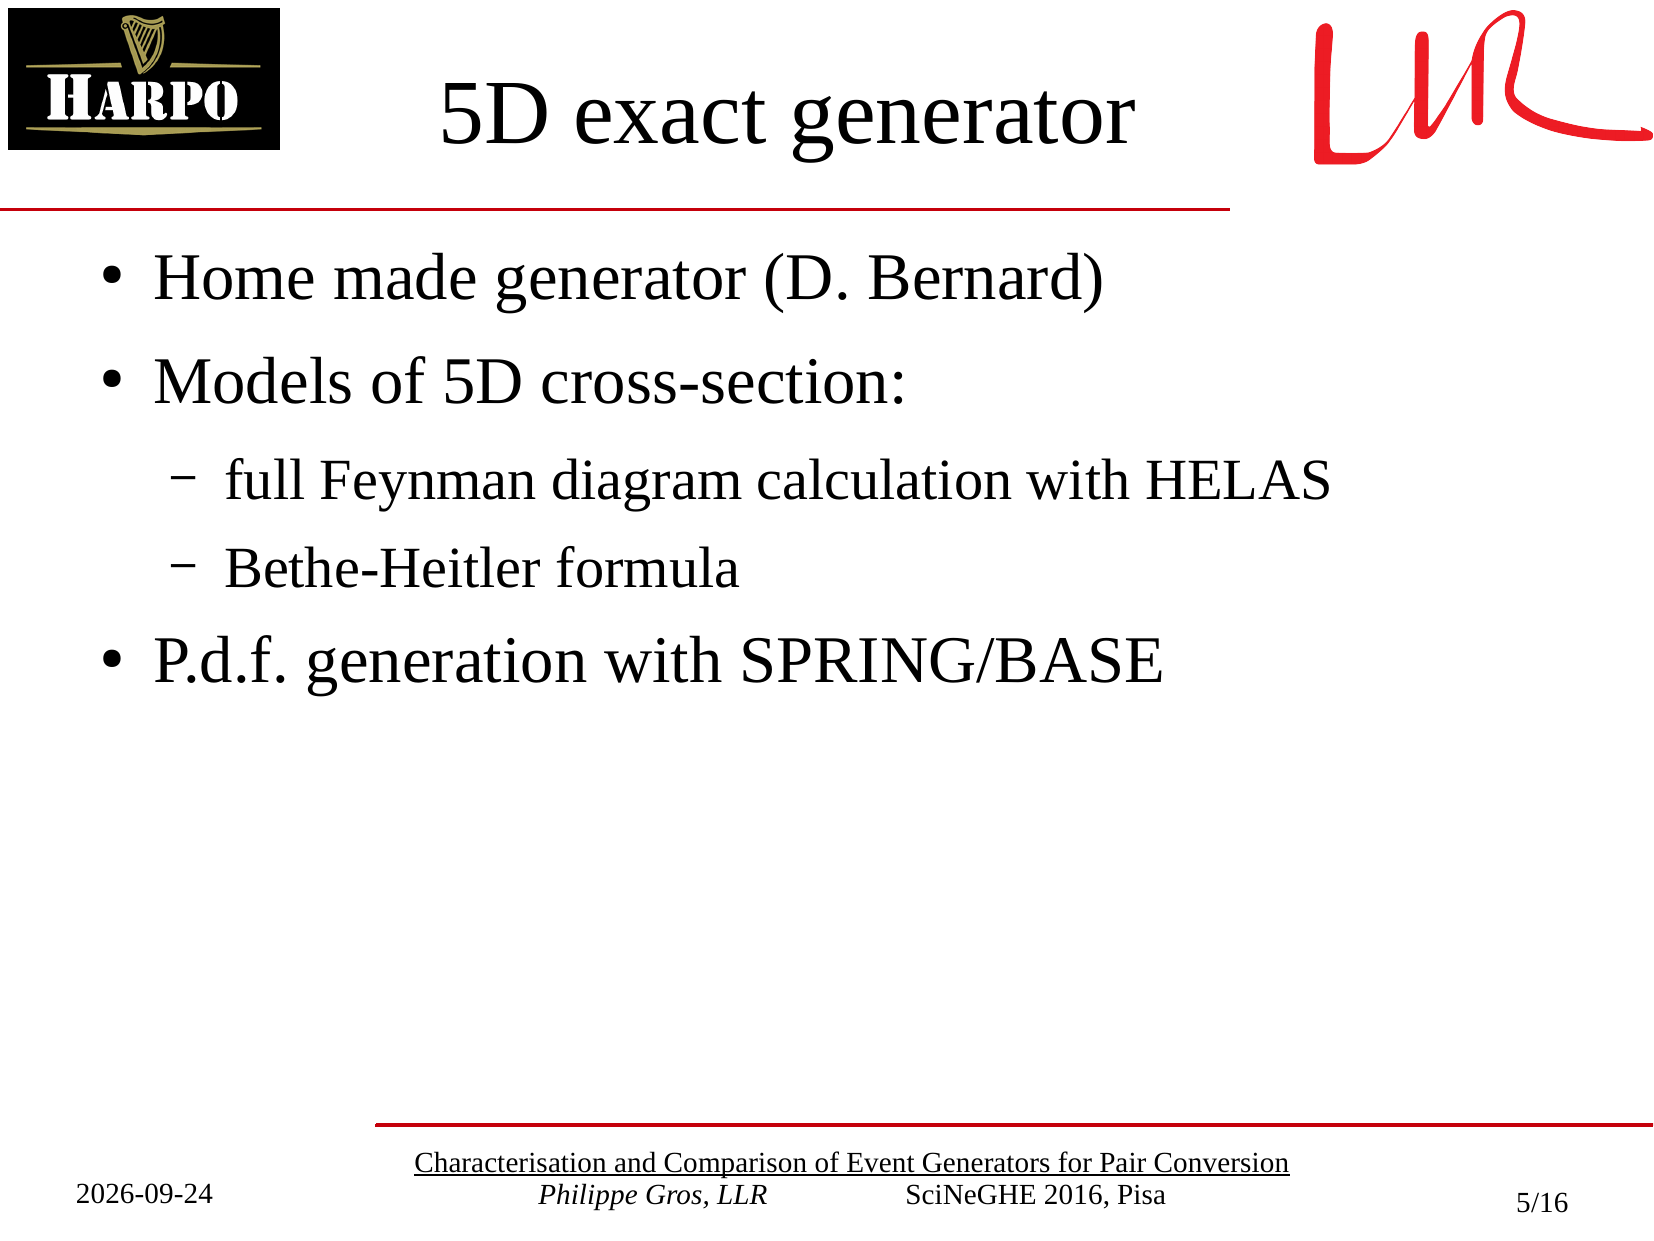

# 5D exact generator
Home made generator (D. Bernard)
Models of 5D cross-section:
full Feynman diagram calculation with HELAS
Bethe-Heitler formula
P.d.f. generation with SPRING/BASE
5